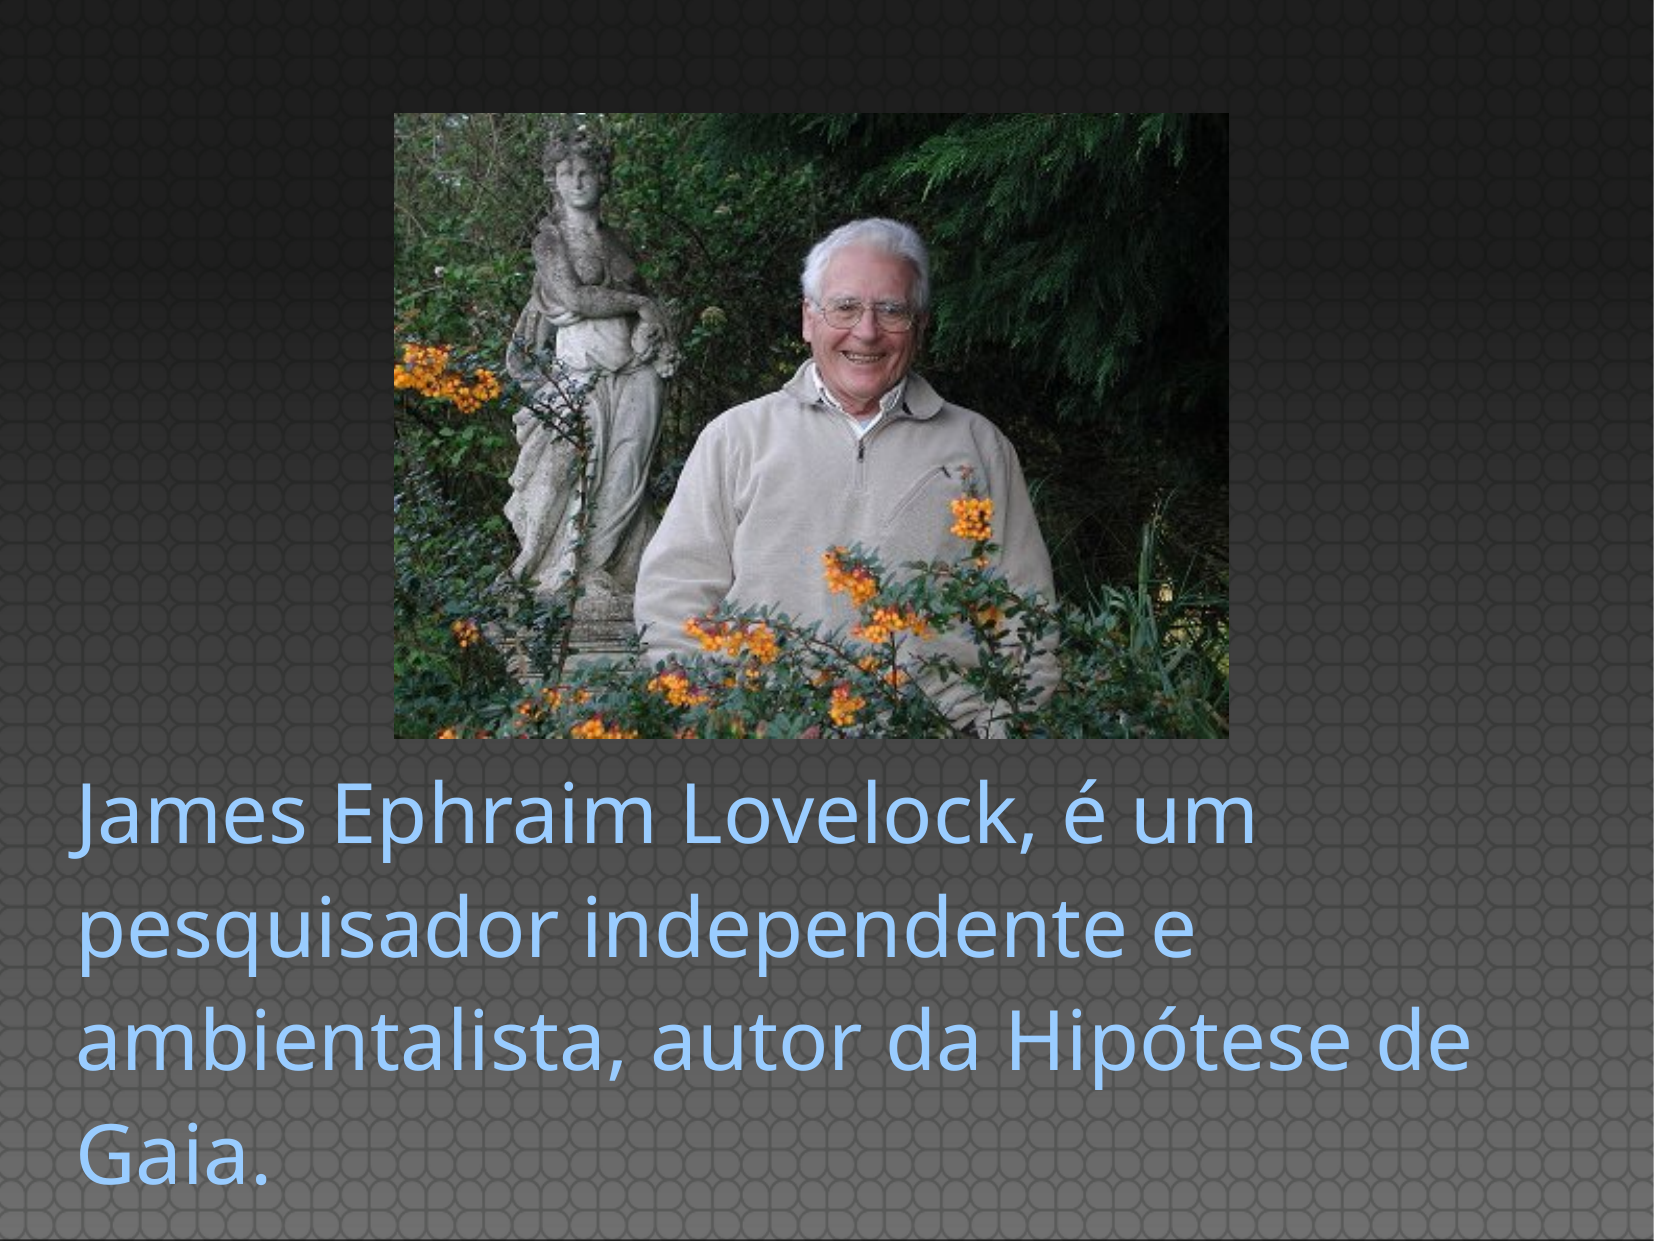

# James Ephraim Lovelock, é um pesquisador independente e ambientalista, autor da Hipótese de Gaia.